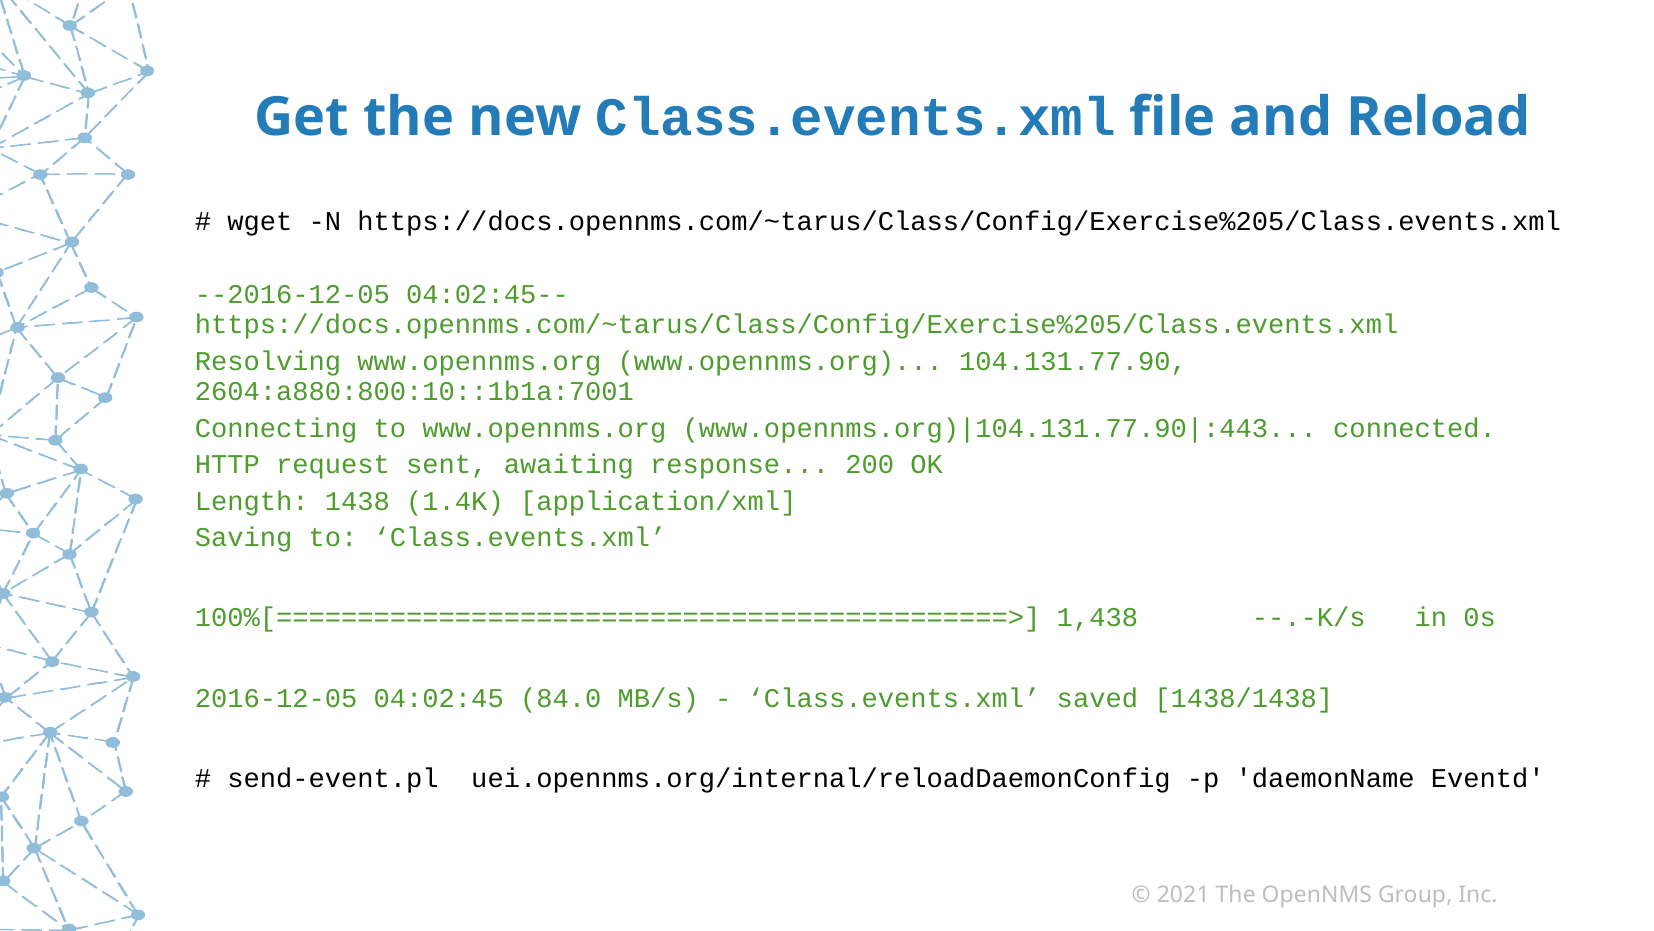

# Get the new Class.events.xml file and Reload
# wget -N https://docs.opennms.com/~tarus/Class/Config/Exercise%205/Class.events.xml
--2016-12-05 04:02:45-- https://docs.opennms.com/~tarus/Class/Config/Exercise%205/Class.events.xml
Resolving www.opennms.org (www.opennms.org)... 104.131.77.90, 2604:a880:800:10::1b1a:7001
Connecting to www.opennms.org (www.opennms.org)|104.131.77.90|:443... connected.
HTTP request sent, awaiting response... 200 OK
Length: 1438 (1.4K) [application/xml]
Saving to: ‘Class.events.xml’
100%[=============================================>] 1,438 --.-K/s in 0s
2016-12-05 04:02:45 (84.0 MB/s) - ‘Class.events.xml’ saved [1438/1438]
# send-event.pl uei.opennms.org/internal/reloadDaemonConfig -p 'daemonName Eventd'